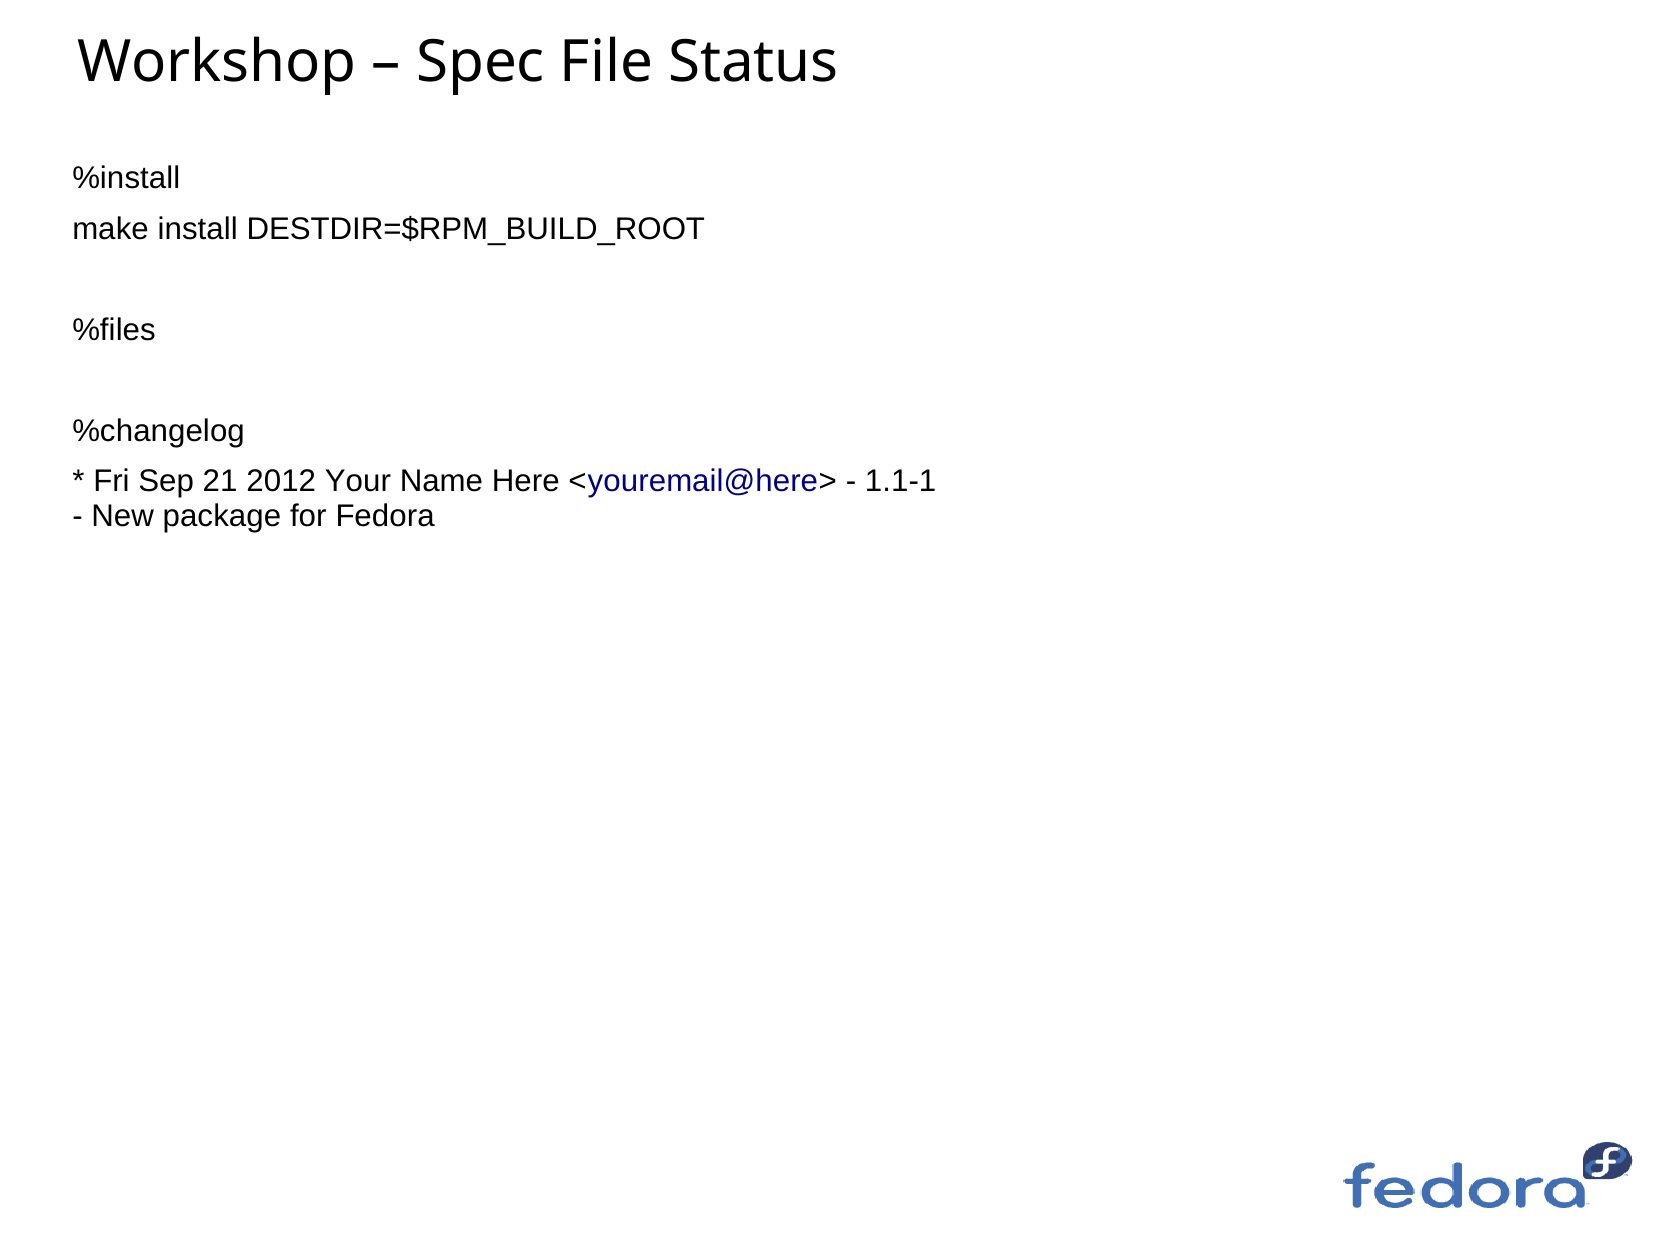

# Workshop – Spec File Status
%install
make install DESTDIR=$RPM_BUILD_ROOT
%files
%changelog
* Fri Sep 21 2012 Your Name Here <youremail@here> - 1.1-1
- New package for Fedora